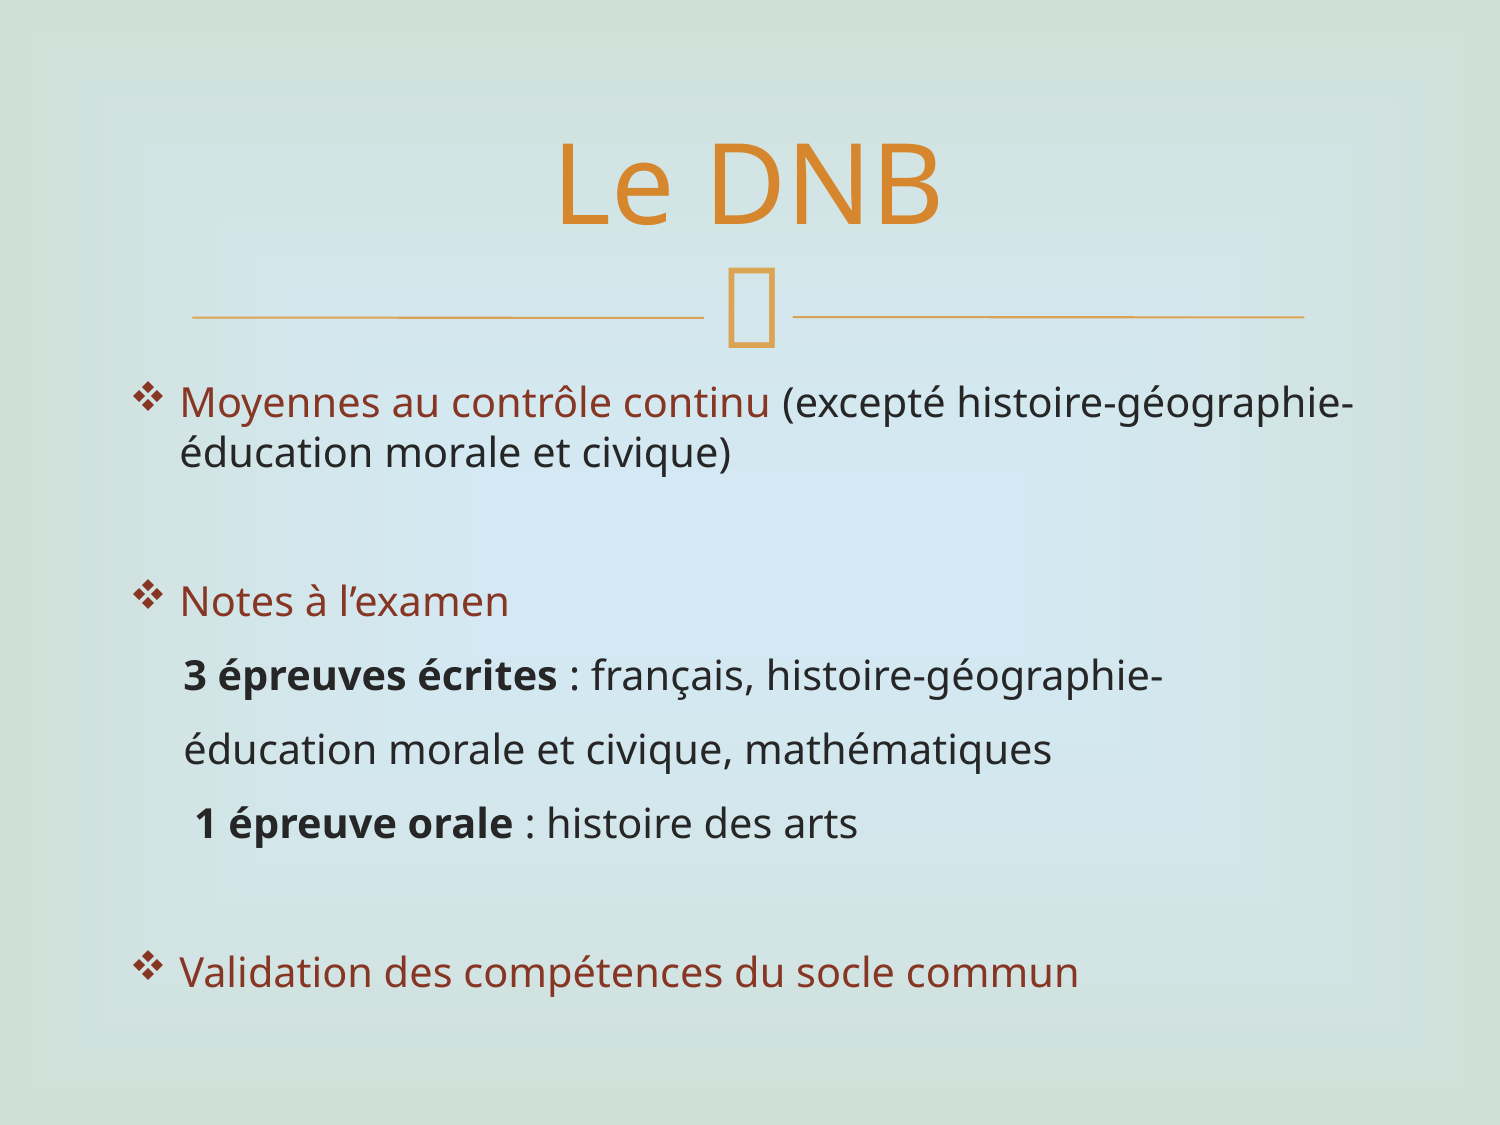

Le DNB
# Moyennes au contrôle continu (excepté histoire-géographie-éducation morale et civique)
Notes à l’examen
 3 épreuves écrites : français, histoire-géographie-
 éducation morale et civique, mathématiques
 1 épreuve orale : histoire des arts
Validation des compétences du socle commun